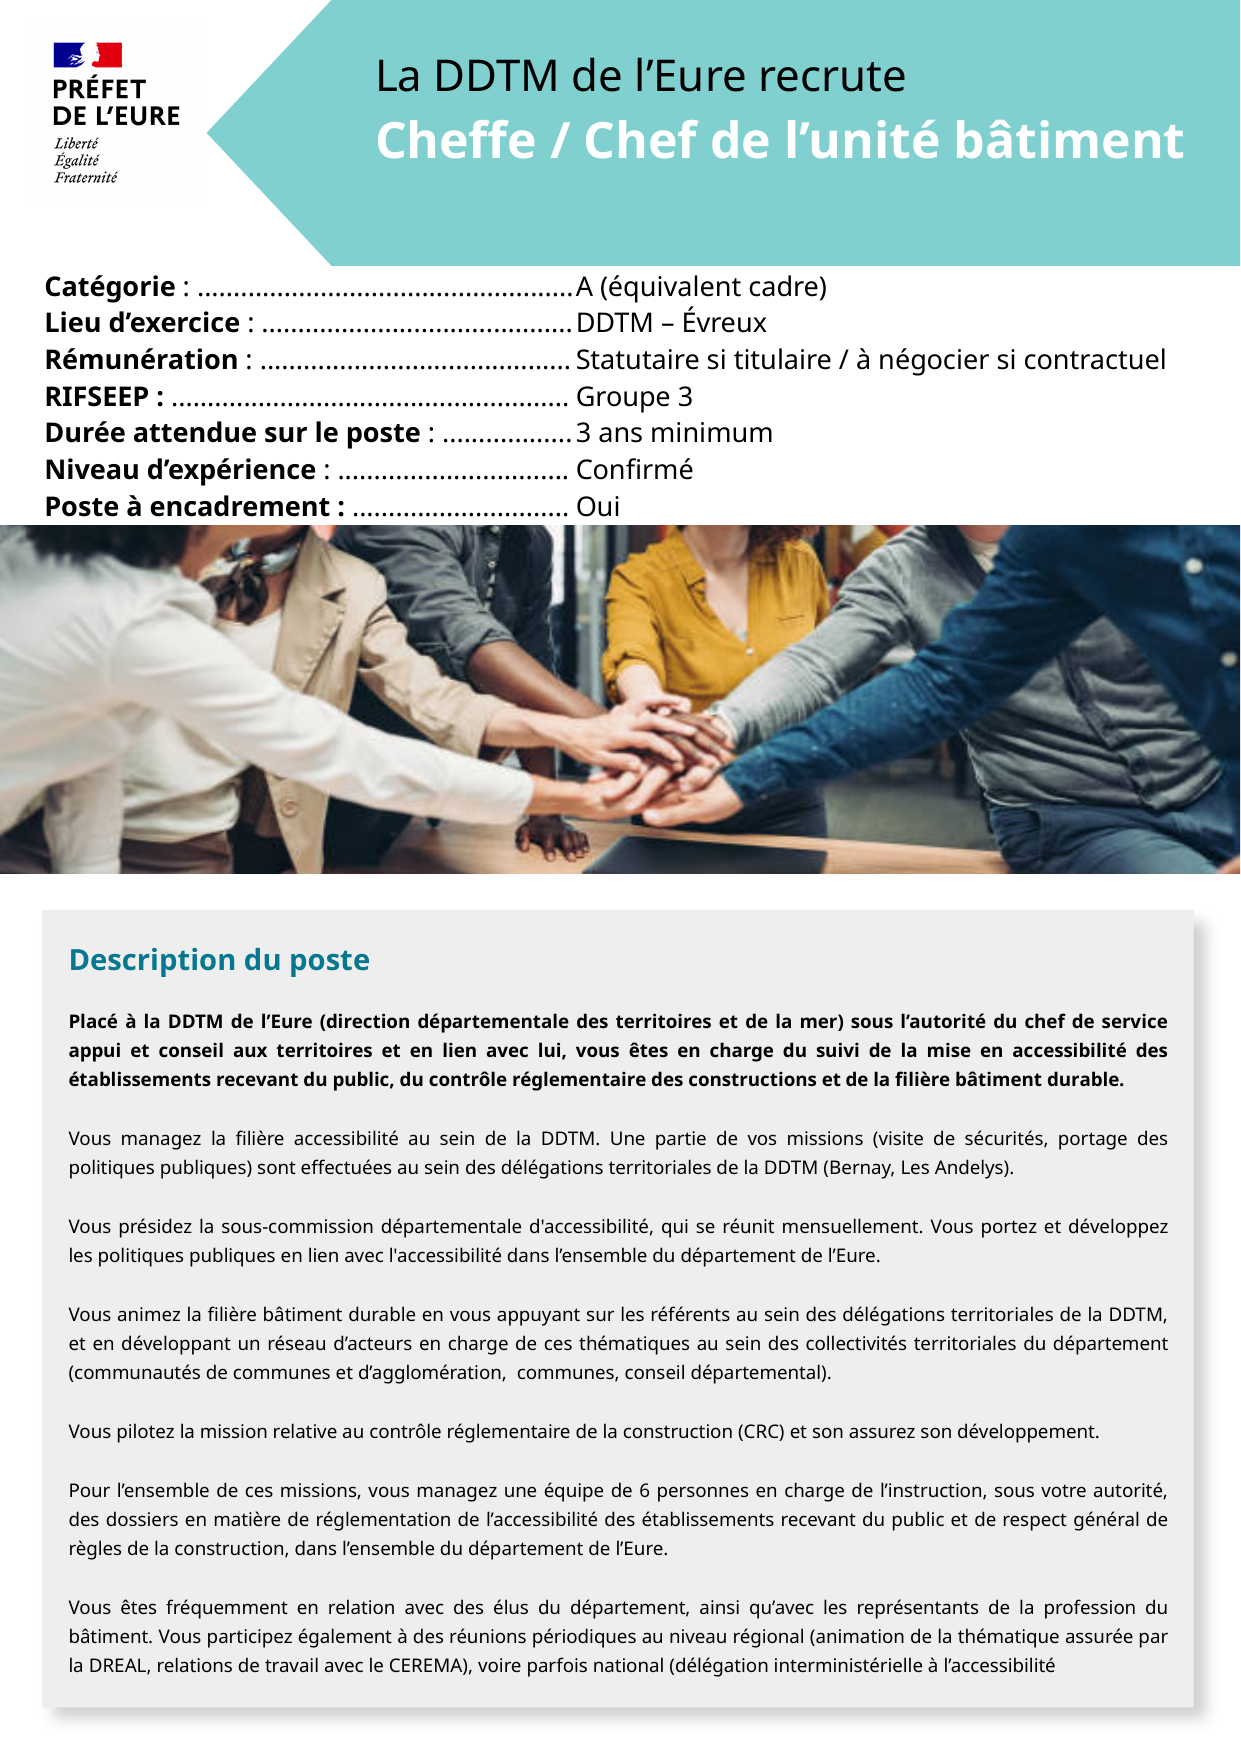

La DDTM de l’Eure recrute
Cheffe / Chef de l’unité bâtiment
Catégorie : 	A (équivalent cadre)
Lieu d’exercice : 	DDTM – Évreux
Rémunération : 	Statutaire si titulaire / à négocier si contractuel
RIFSEEP : 	Groupe 3
Durée attendue sur le poste : 	3 ans minimum
Niveau d’expérience : 	Confirmé
Poste à encadrement : 	Oui
Description du poste
Placé à la DDTM de l’Eure (direction départementale des territoires et de la mer) sous l’autorité du chef de service appui et conseil aux territoires et en lien avec lui, vous êtes en charge du suivi de la mise en accessibilité des établissements recevant du public, du contrôle réglementaire des constructions et de la filière bâtiment durable.
Vous managez la filière accessibilité au sein de la DDTM. Une partie de vos missions (visite de sécurités, portage des politiques publiques) sont effectuées au sein des délégations territoriales de la DDTM (Bernay, Les Andelys).
Vous présidez la sous-commission départementale d'accessibilité, qui se réunit mensuellement. Vous portez et développez les politiques publiques en lien avec l'accessibilité dans l’ensemble du département de l’Eure.
Vous animez la filière bâtiment durable en vous appuyant sur les référents au sein des délégations territoriales de la DDTM, et en développant un réseau d’acteurs en charge de ces thématiques au sein des collectivités territoriales du département (communautés de communes et d’agglomération, communes, conseil départemental).
Vous pilotez la mission relative au contrôle réglementaire de la construction (CRC) et son assurez son développement.
Pour l’ensemble de ces missions, vous managez une équipe de 6 personnes en charge de l’instruction, sous votre autorité, des dossiers en matière de réglementation de l’accessibilité des établissements recevant du public et de respect général de règles de la construction, dans l’ensemble du département de l’Eure.
Vous êtes fréquemment en relation avec des élus du département, ainsi qu’avec les représentants de la profession du bâtiment. Vous participez également à des réunions périodiques au niveau régional (animation de la thématique assurée par la DREAL, relations de travail avec le CEREMA), voire parfois national (délégation interministérielle à l’accessibilité